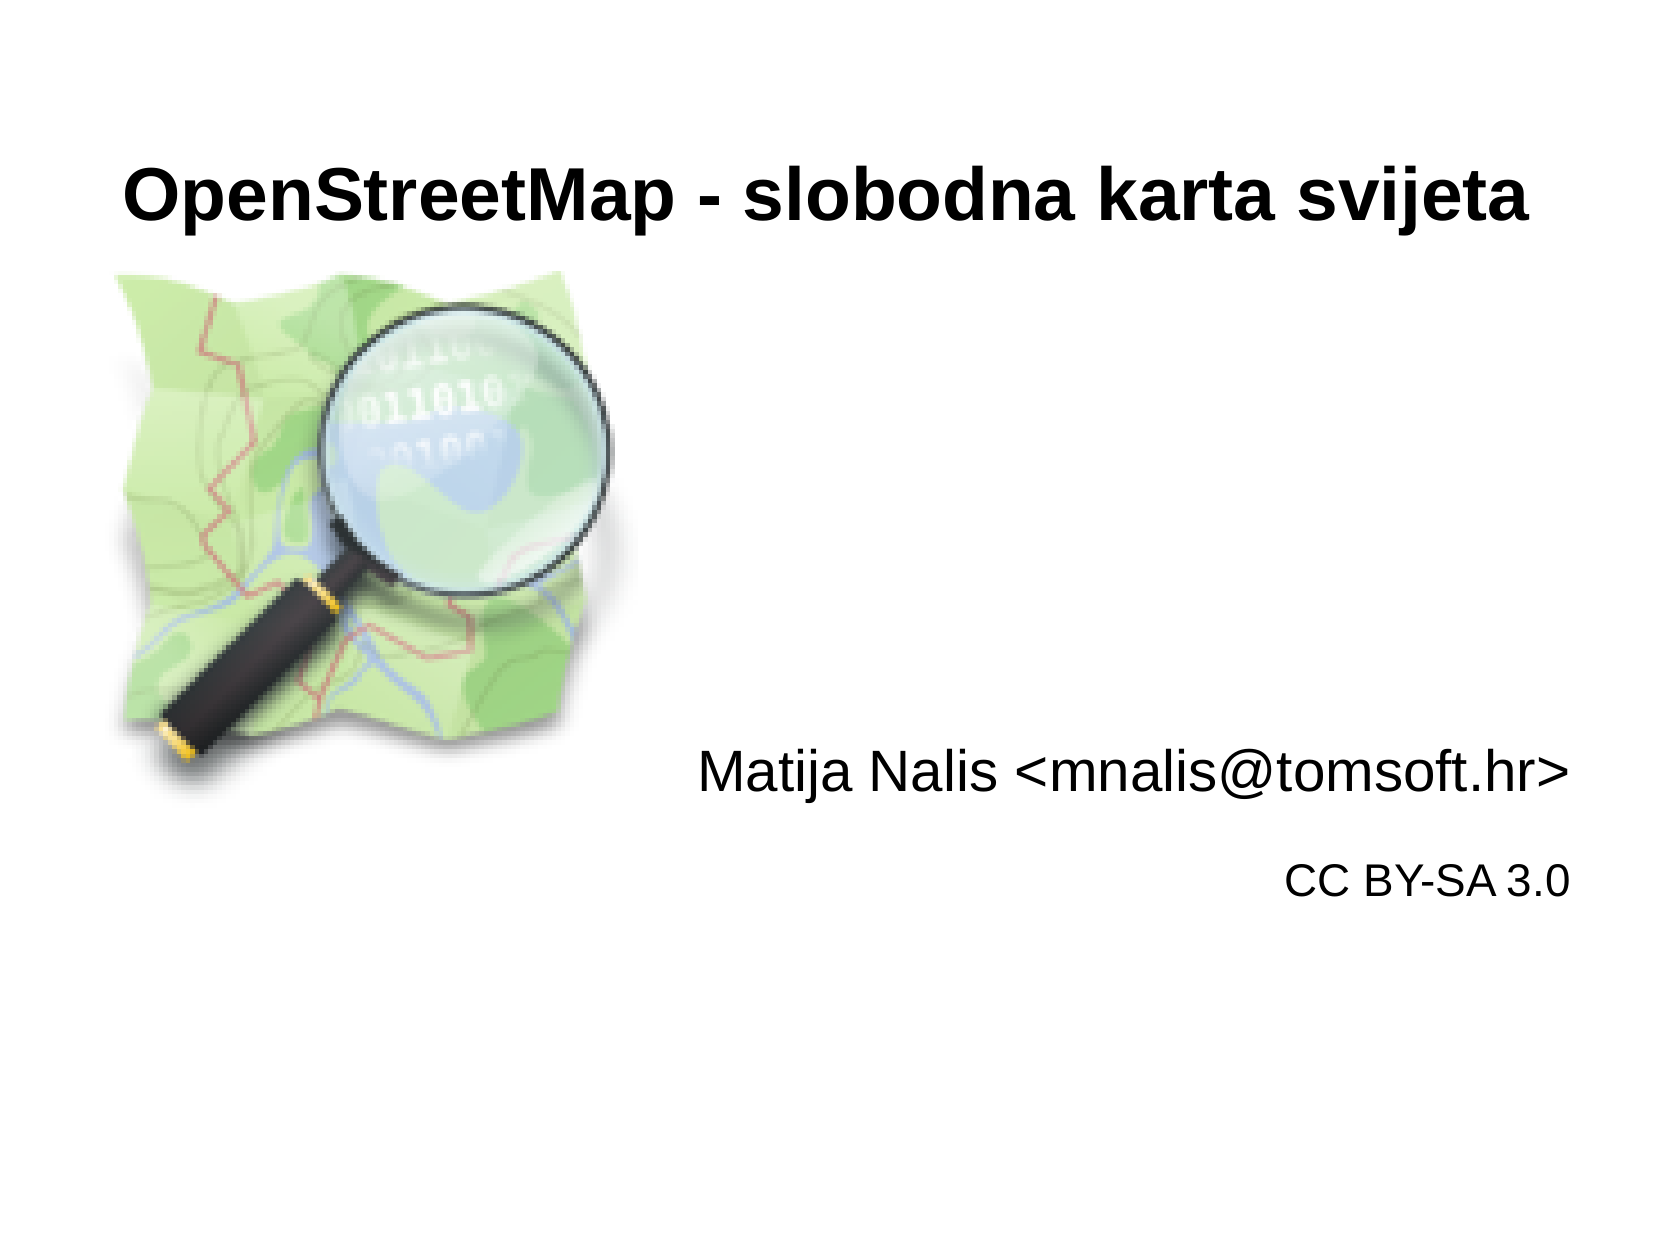

# OpenStreetMap - slobodna karta svijeta
Matija Nalis <mnalis@tomsoft.hr>
CC BY-SA 3.0